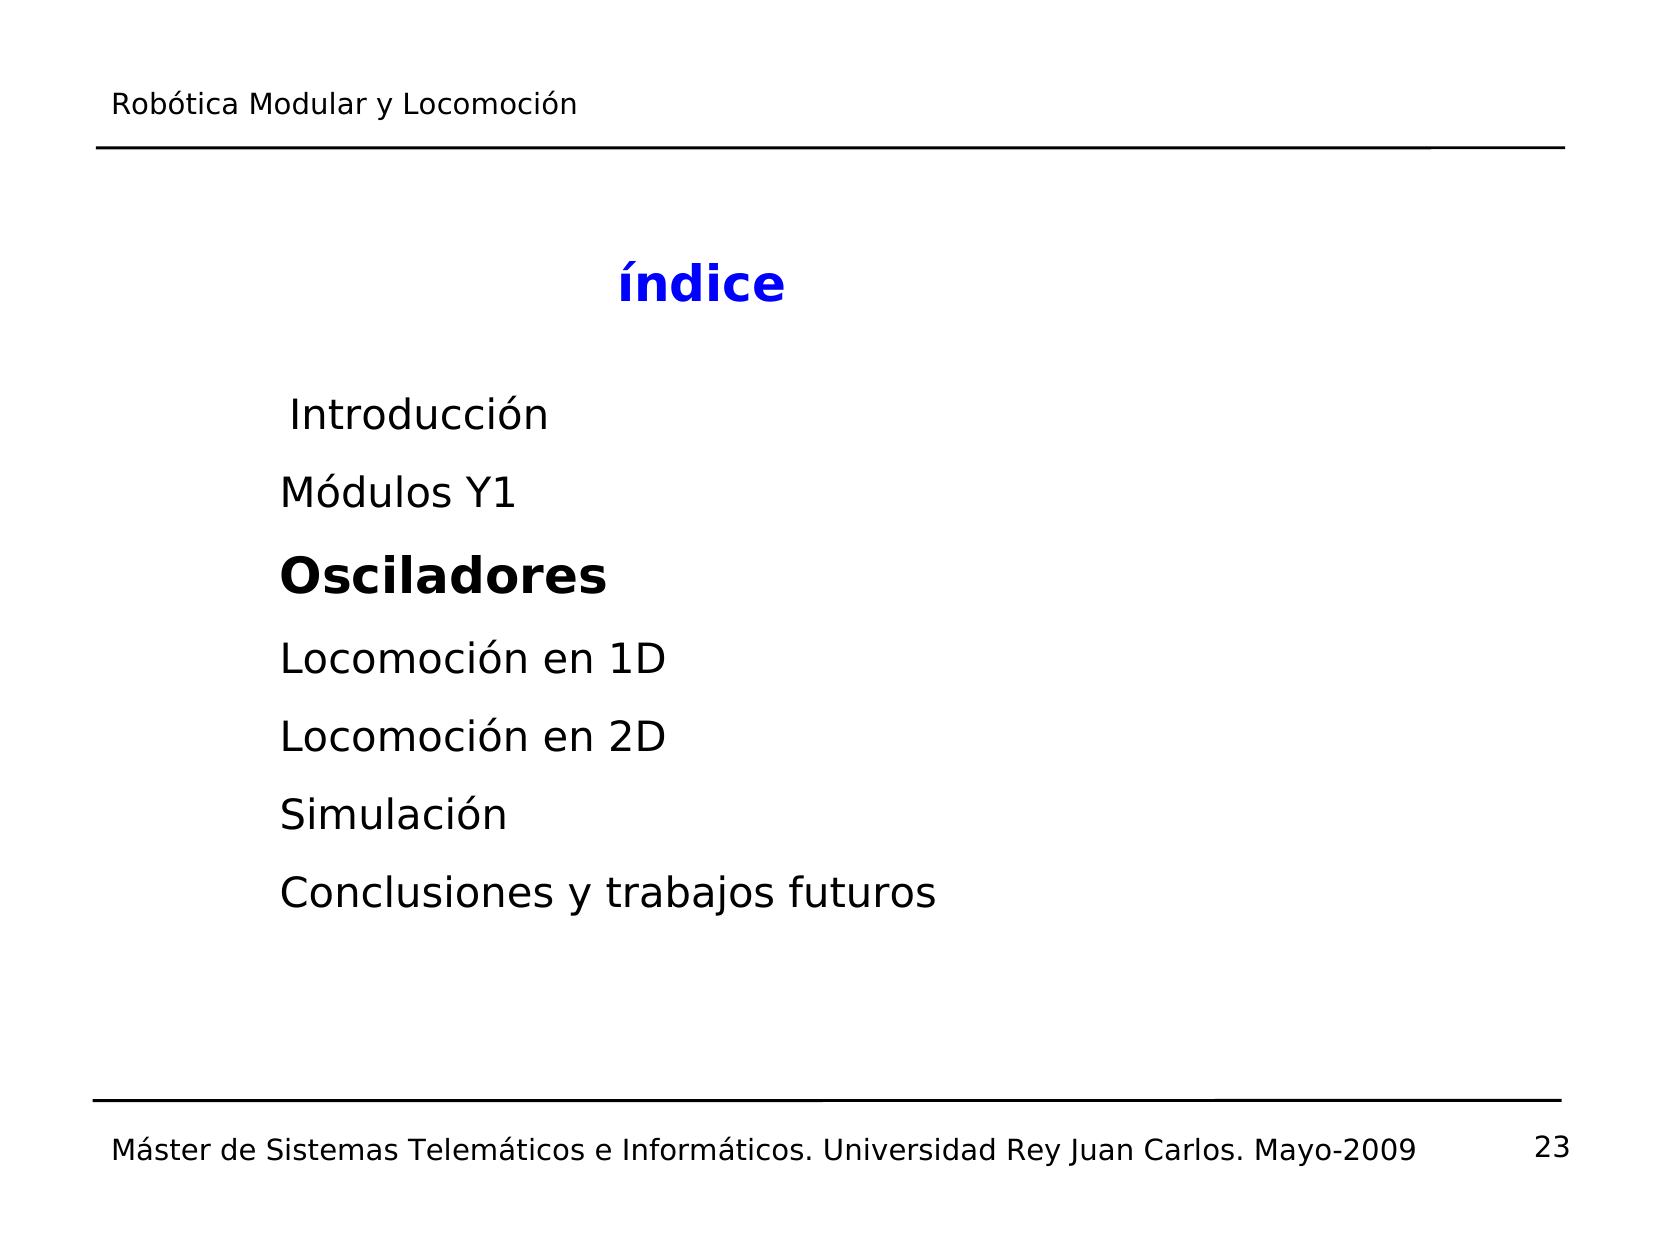

Robótica Modular y Locomoción
índice
 Introducción
 Módulos Y1
 Osciladores
 Locomoción en 1D
 Locomoción en 2D
 Simulación
 Conclusiones y trabajos futuros
Máster de Sistemas Telemáticos e Informáticos. Universidad Rey Juan Carlos. Mayo-2009
23